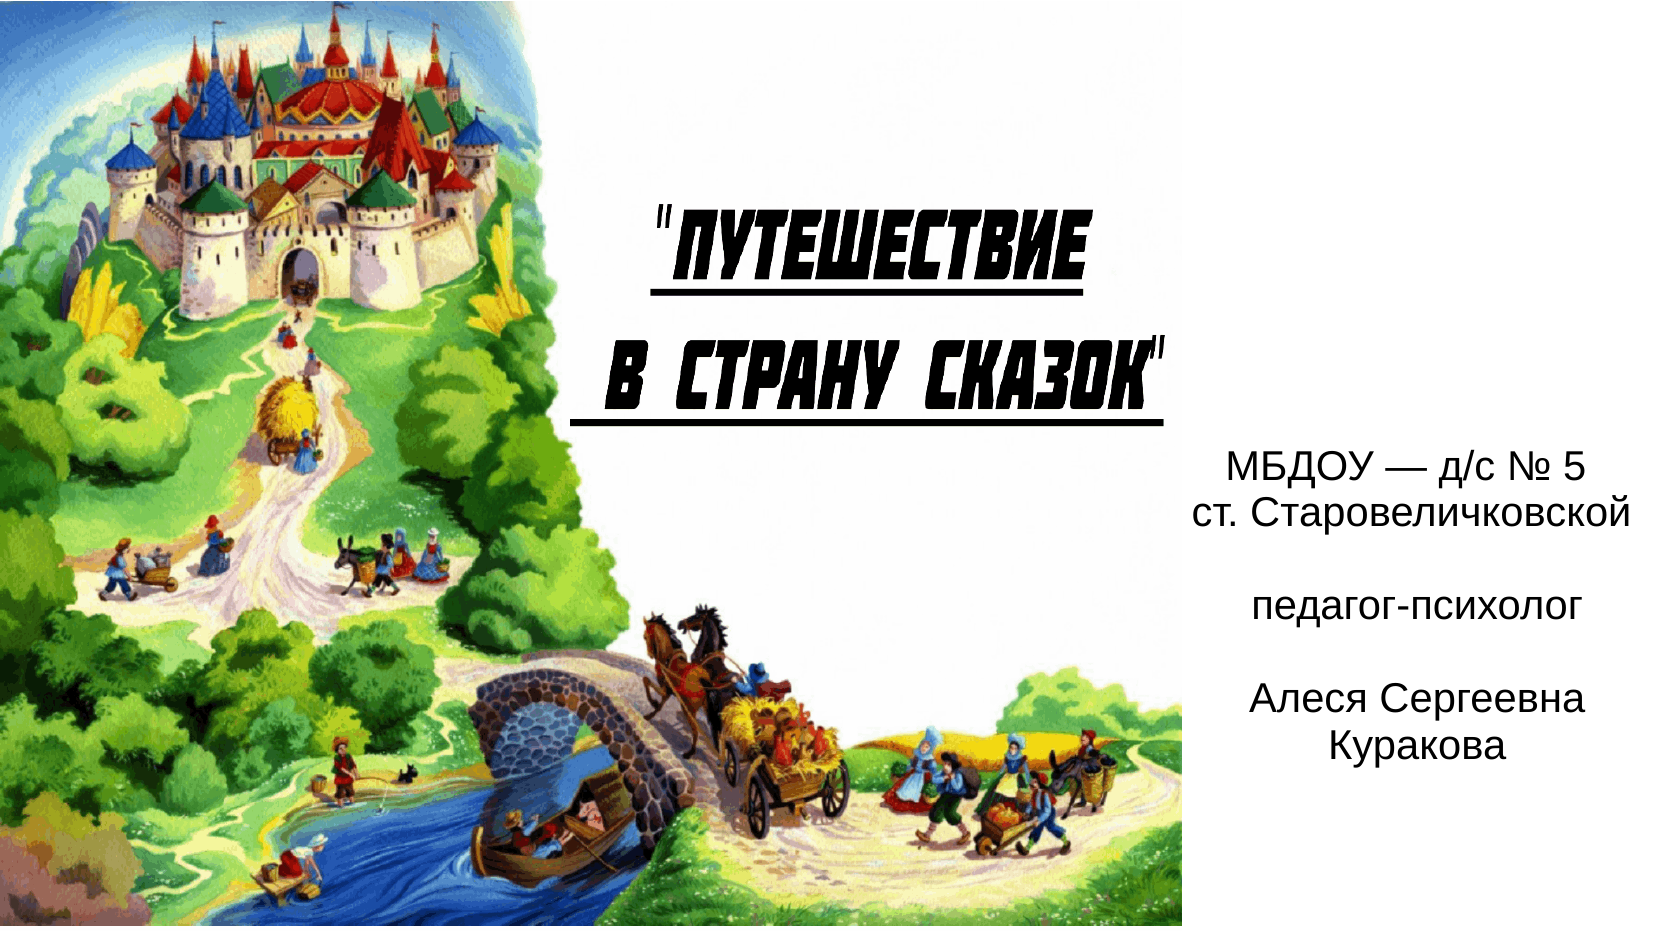

# МБДОУ — д/с № 5 ст. Старовеличковской педагог-психолог Алеся Сергеевна Куракова